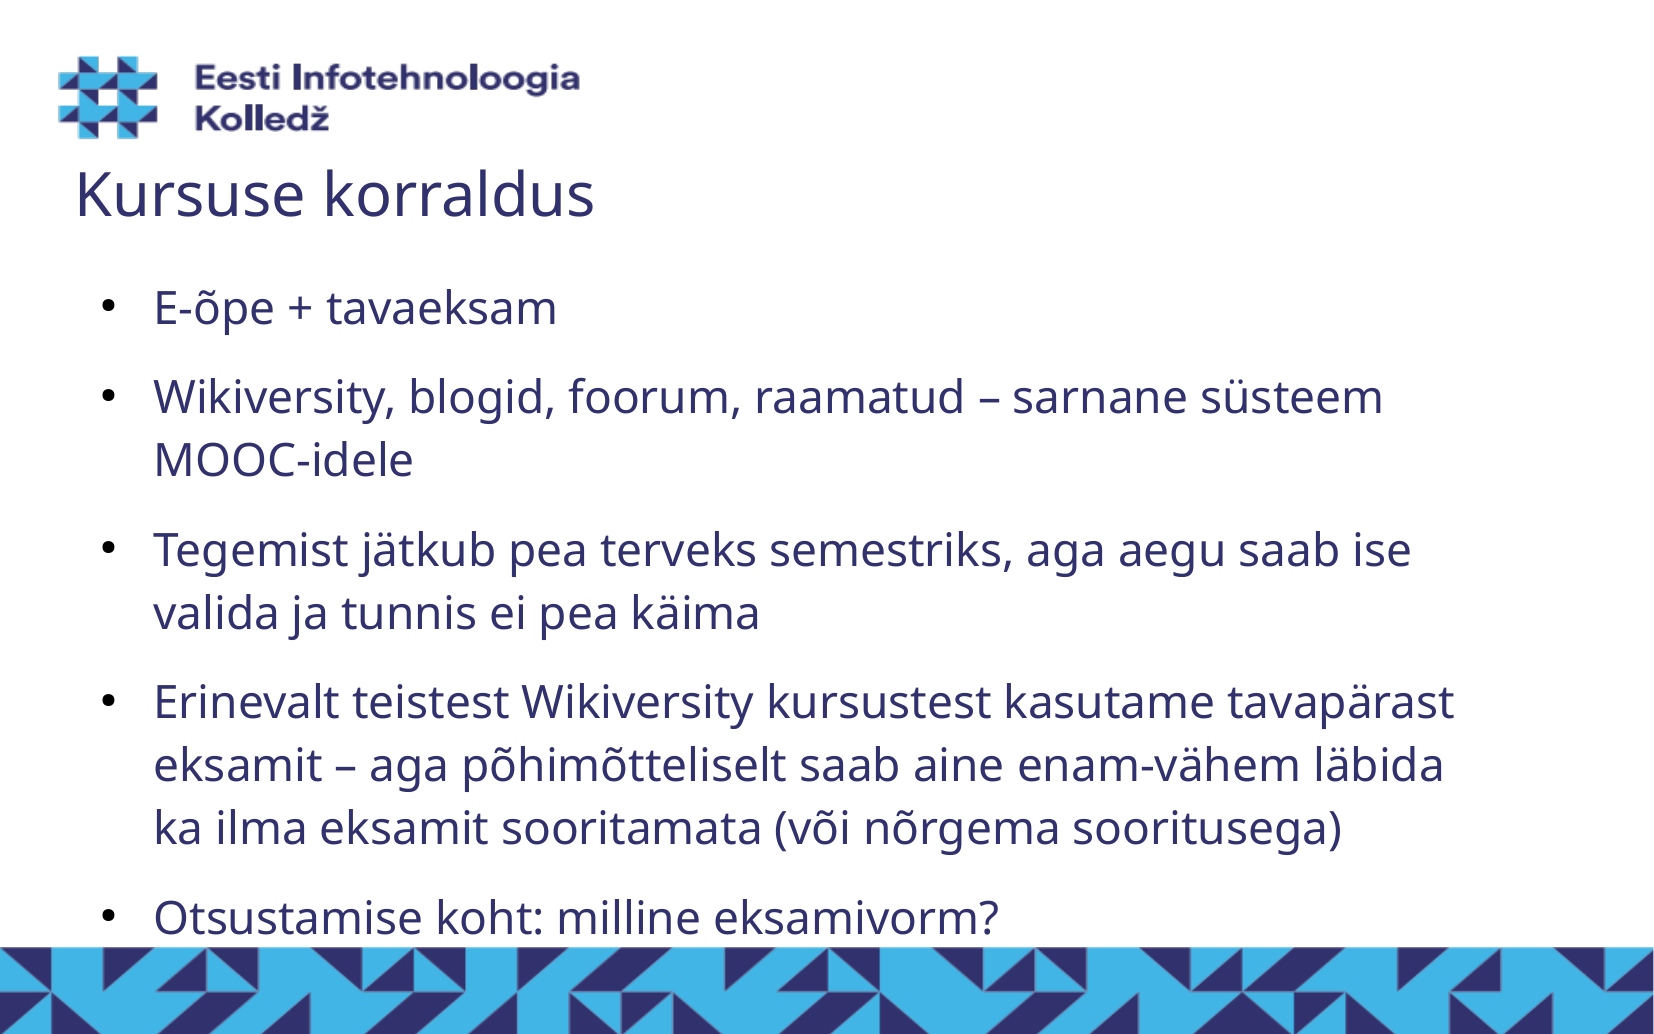

# Kursuse korraldus
E-õpe + tavaeksam
Wikiversity, blogid, foorum, raamatud – sarnane süsteem MOOC-idele
Tegemist jätkub pea terveks semestriks, aga aegu saab ise valida ja tunnis ei pea käima
Erinevalt teistest Wikiversity kursustest kasutame tavapärast eksamit – aga põhimõtteliselt saab aine enam-vähem läbida ka ilma eksamit sooritamata (või nõrgema sooritusega)
Otsustamise koht: milline eksamivorm?